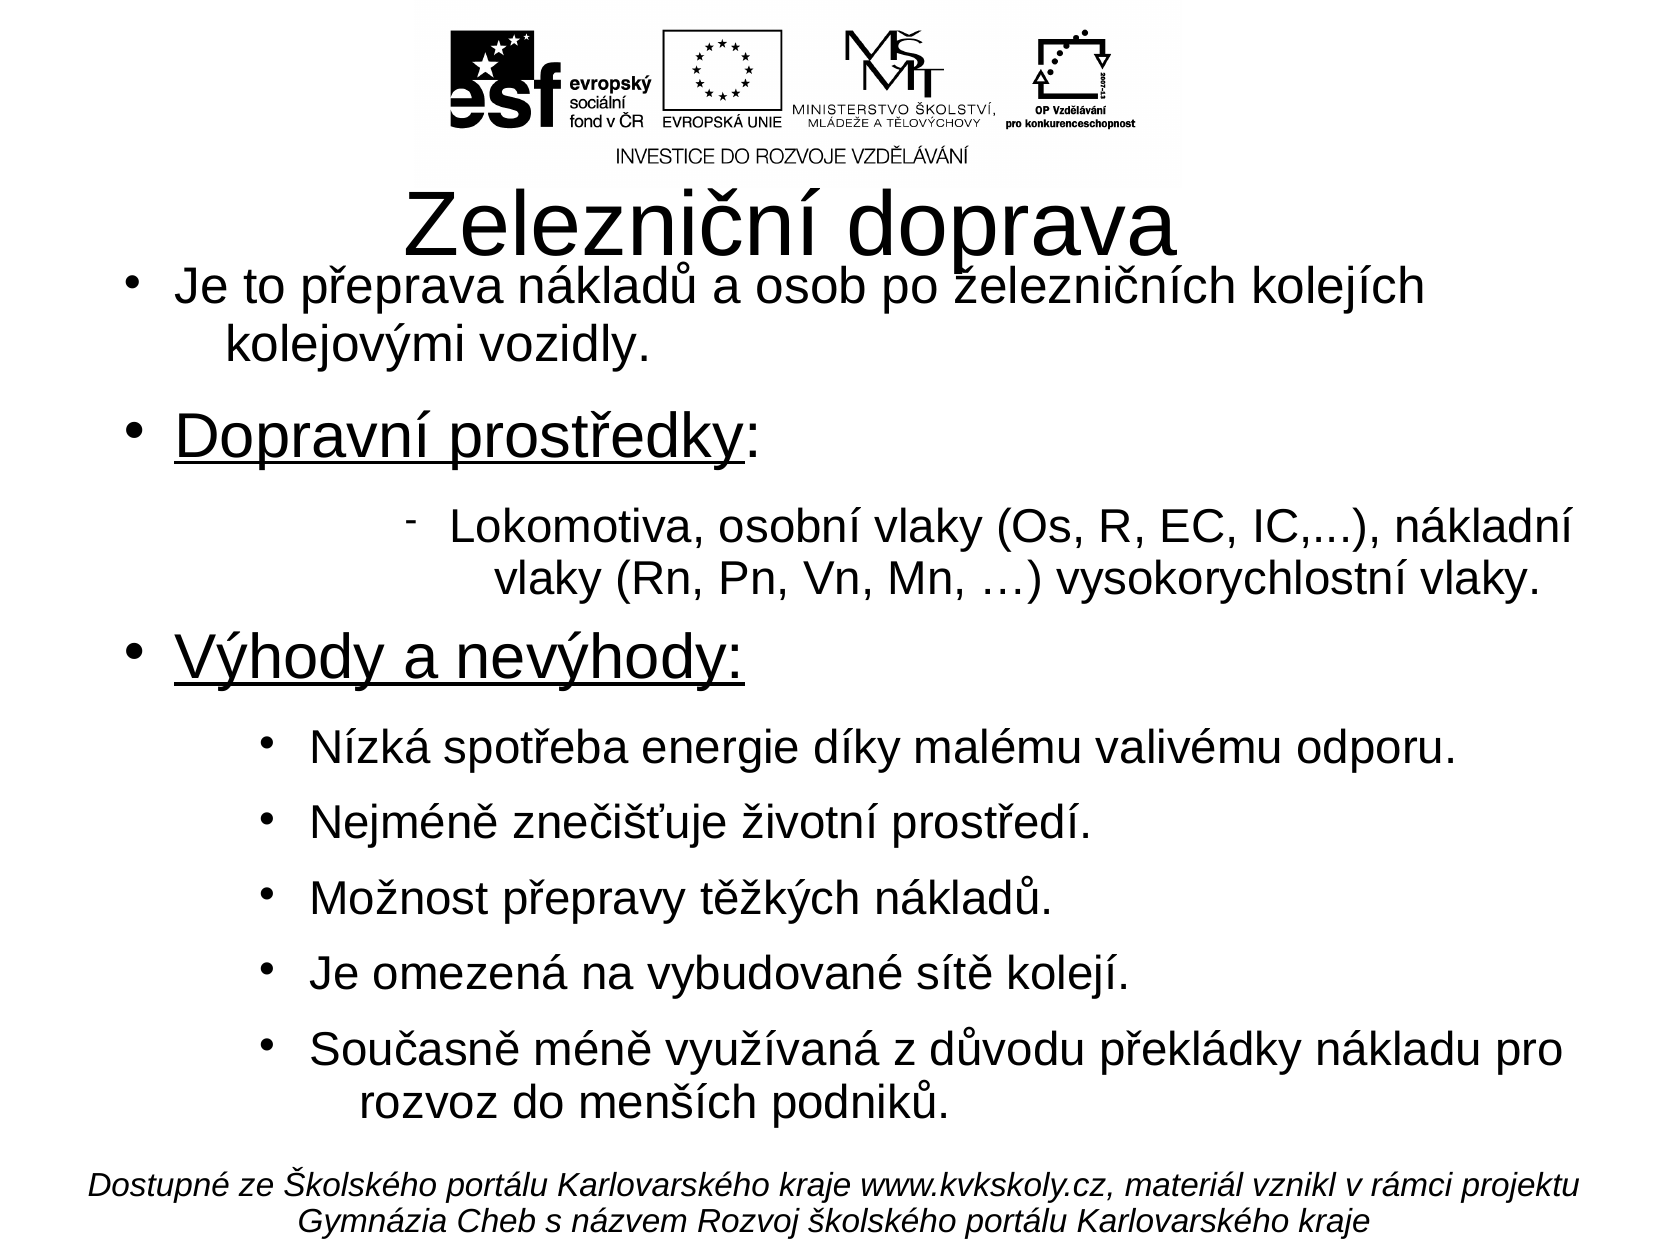

# Železniční doprava
Je to přeprava nákladů a osob po železničních kolejích kolejovými vozidly.
Dopravní prostředky:
Lokomotiva, osobní vlaky (Os, R, EC, IC,...), nákladní vlaky (Rn, Pn, Vn, Mn, …) vysokorychlostní vlaky.
Výhody a nevýhody:
Nízká spotřeba energie díky malému valivému odporu.
Nejméně znečišťuje životní prostředí.
Možnost přepravy těžkých nákladů.
Je omezená na vybudované sítě kolejí.
Současně méně využívaná z důvodu překládky nákladu pro rozvoz do menších podniků.
Dostupné ze Školského portálu Karlovarského kraje www.kvkskoly.cz, materiál vznikl v rámci projektu Gymnázia Cheb s názvem Rozvoj školského portálu Karlovarského kraje